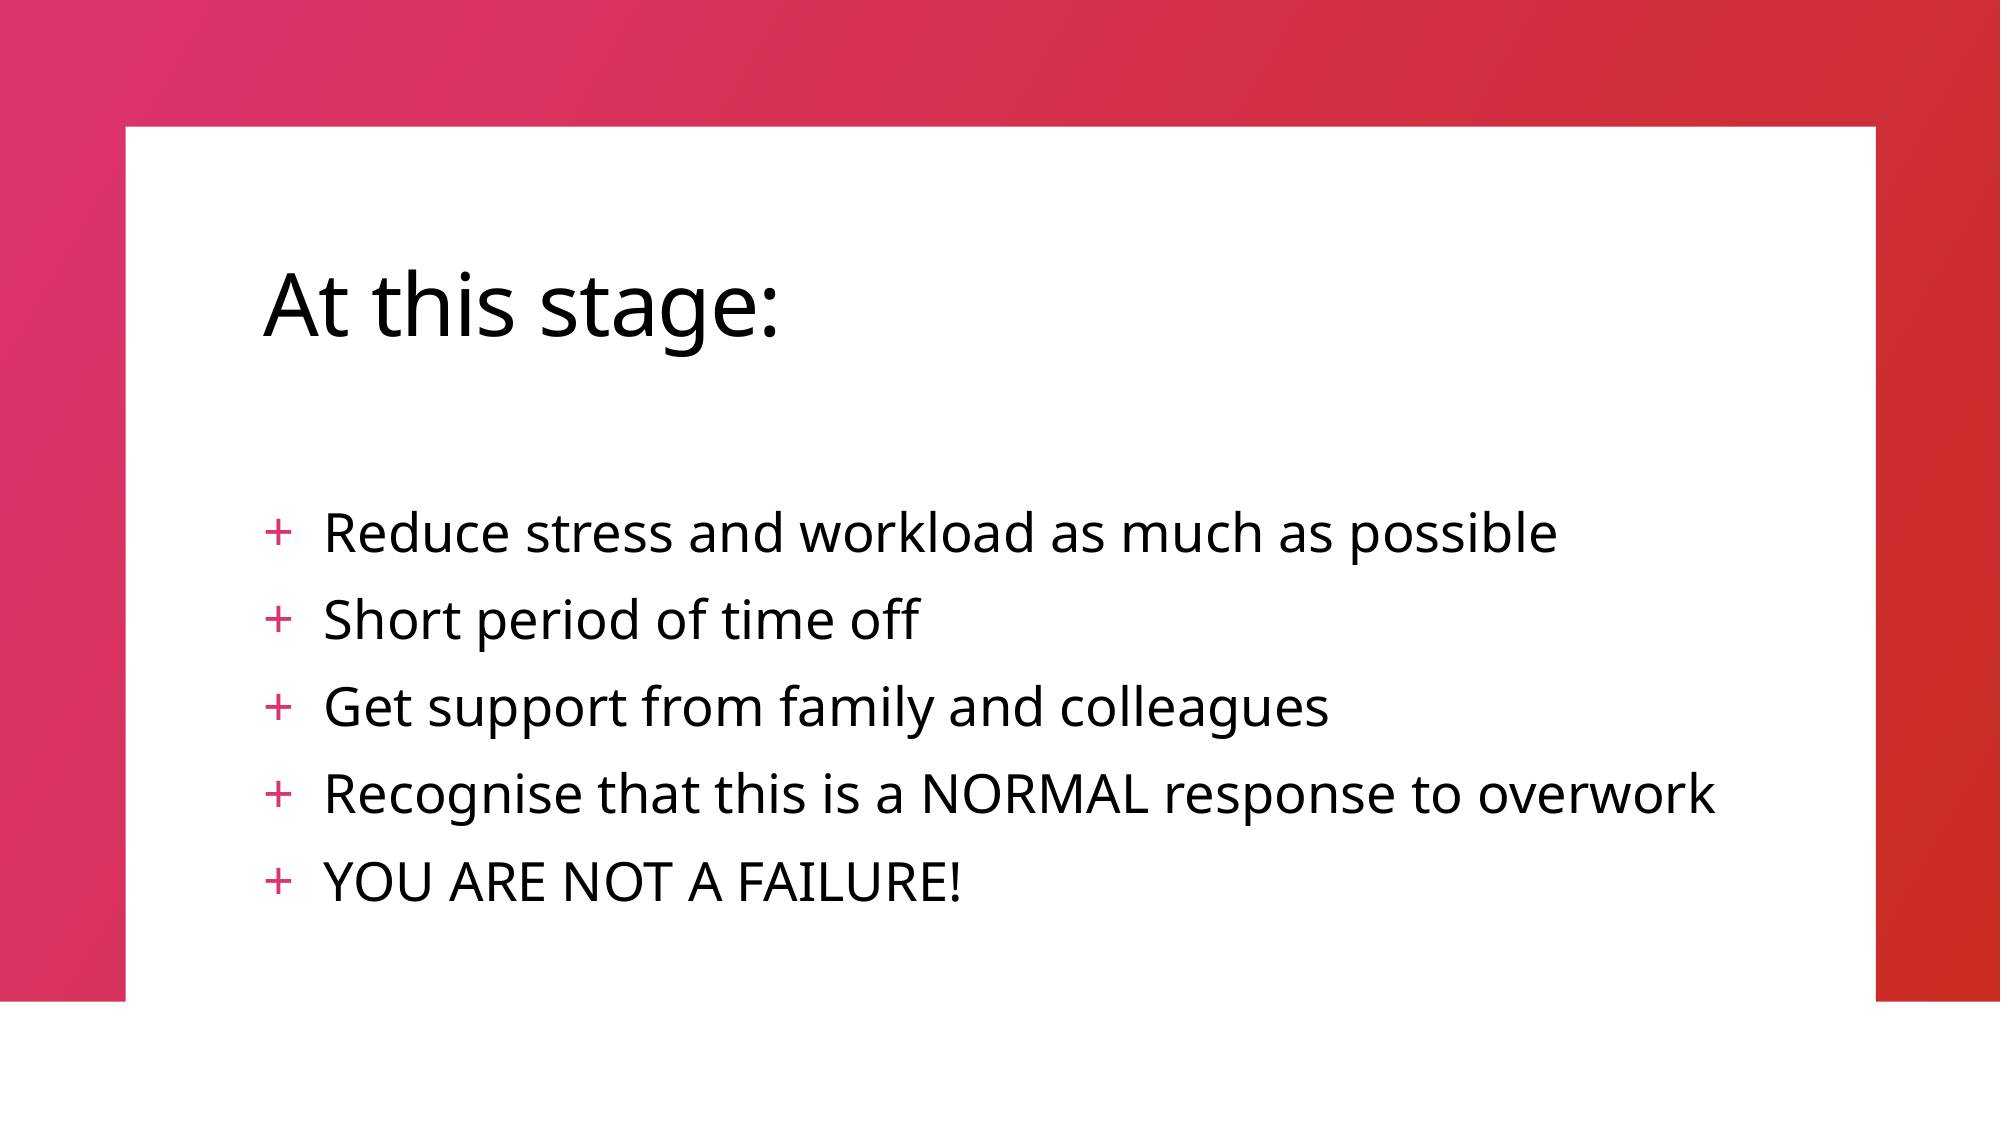

# At this stage:
Reduce stress and workload as much as possible
Short period of time off
Get support from family and colleagues
Recognise that this is a NORMAL response to overwork
YOU ARE NOT A FAILURE!